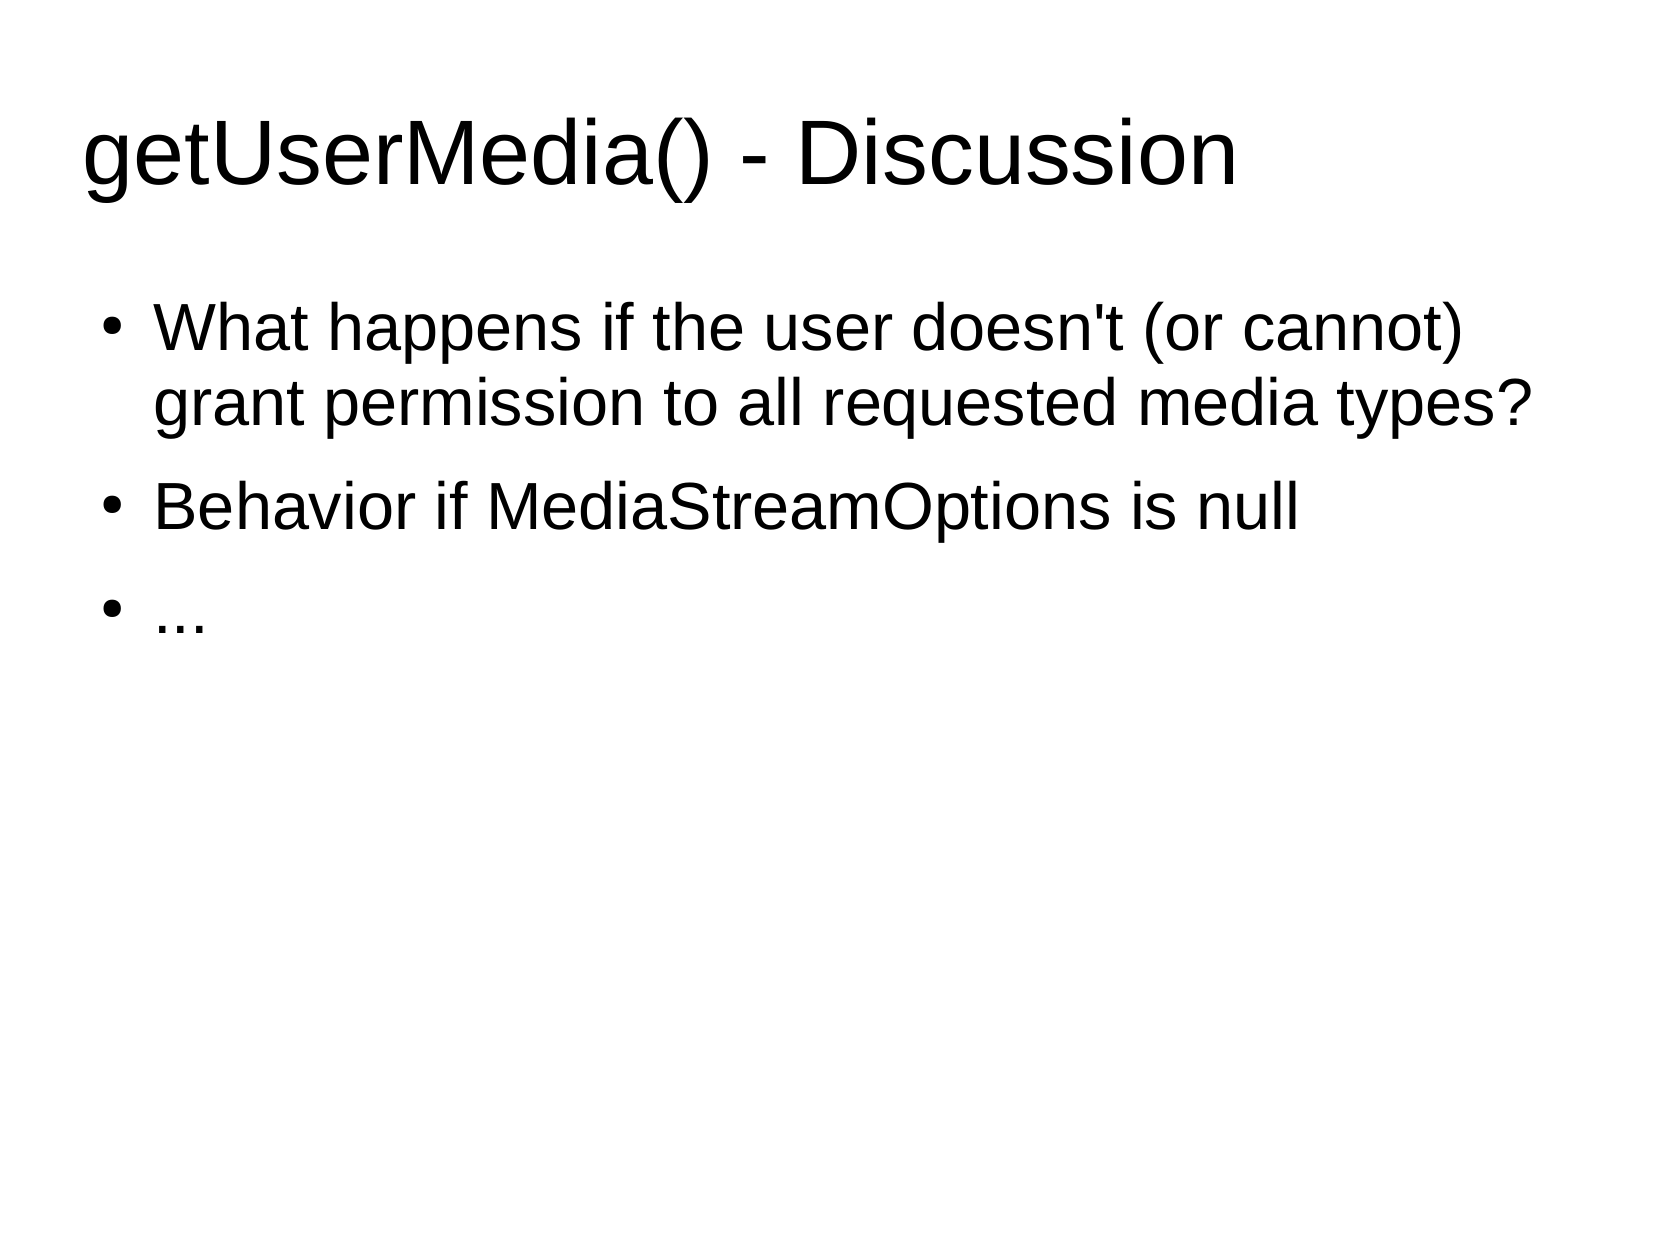

# getUserMedia() - Discussion
What happens if the user doesn't (or cannot) grant permission to all requested media types?
Behavior if MediaStreamOptions is null
...